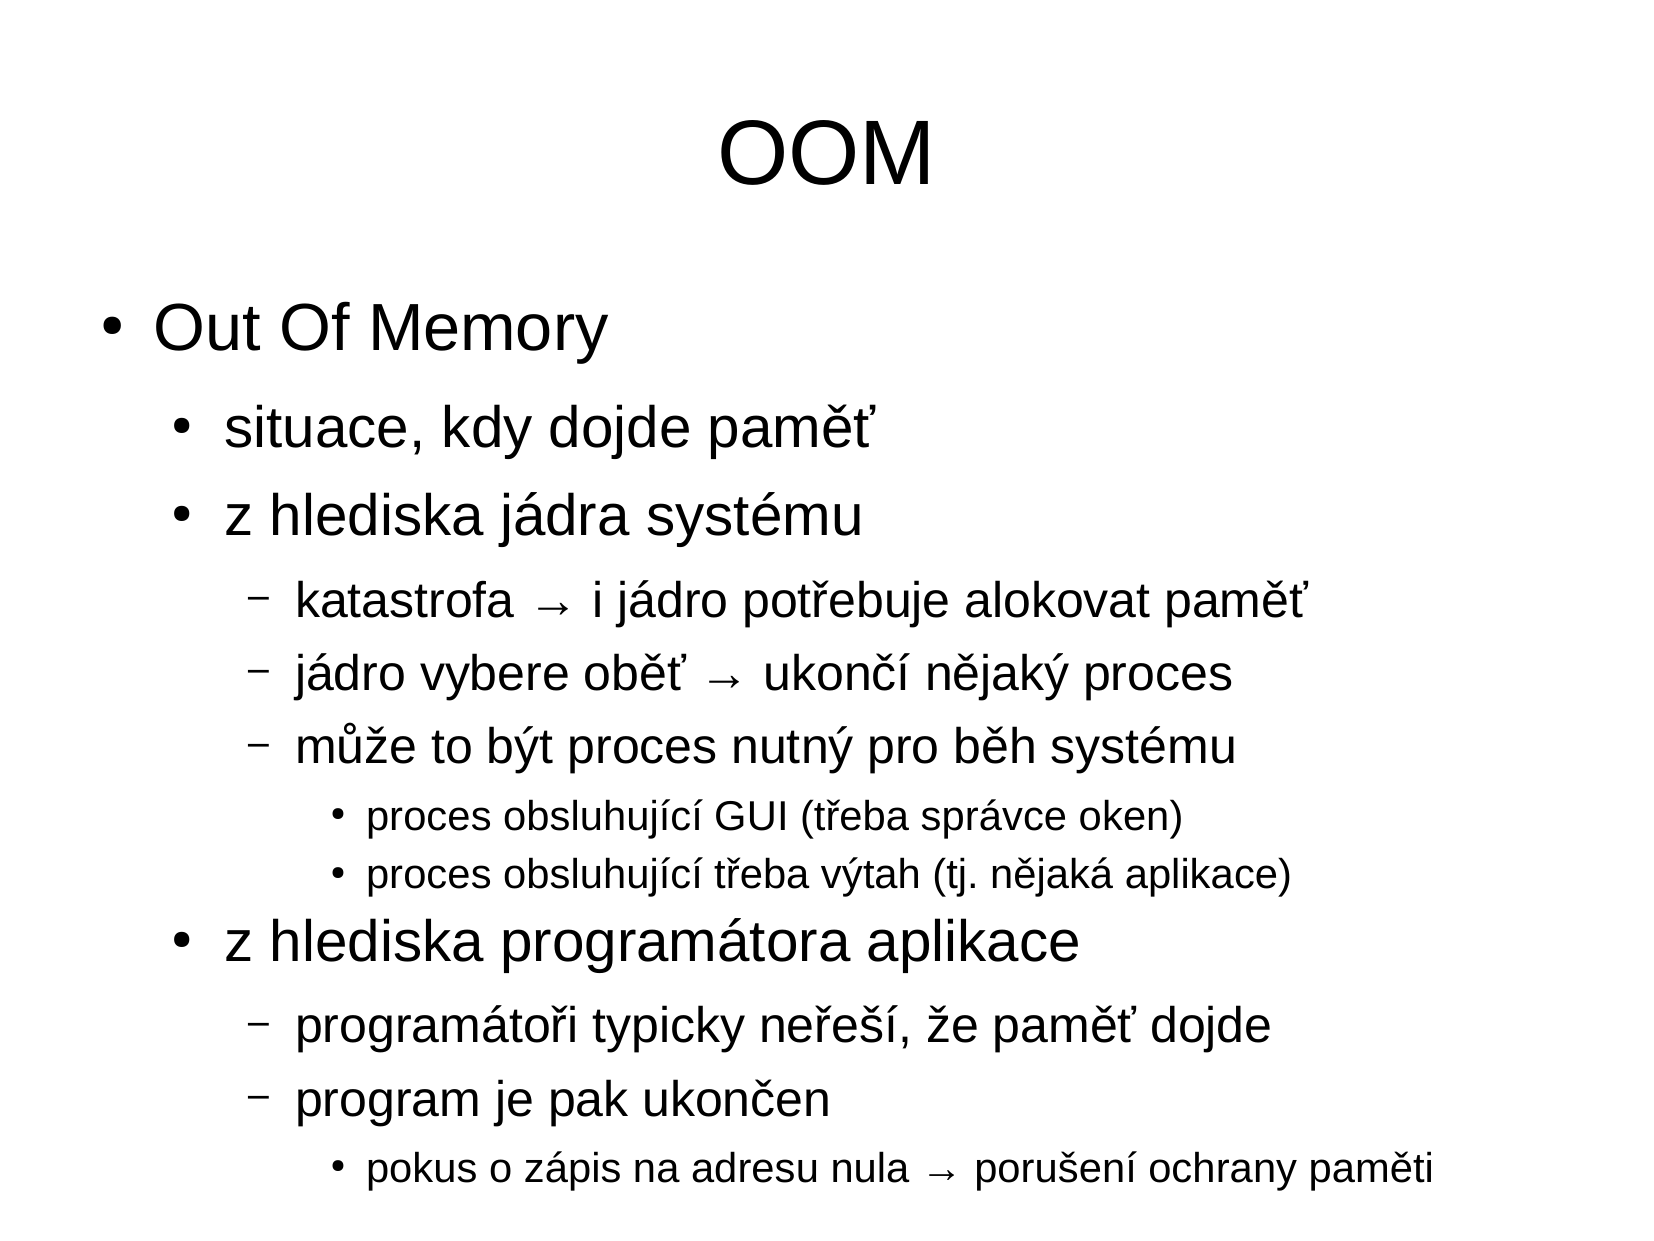

# OOM
Out Of Memory
situace, kdy dojde paměť
z hlediska jádra systému
katastrofa → i jádro potřebuje alokovat paměť
jádro vybere oběť → ukončí nějaký proces
může to být proces nutný pro běh systému
proces obsluhující GUI (třeba správce oken)
proces obsluhující třeba výtah (tj. nějaká aplikace)
z hlediska programátora aplikace
programátoři typicky neřeší, že paměť dojde
program je pak ukončen
pokus o zápis na adresu nula → porušení ochrany paměti